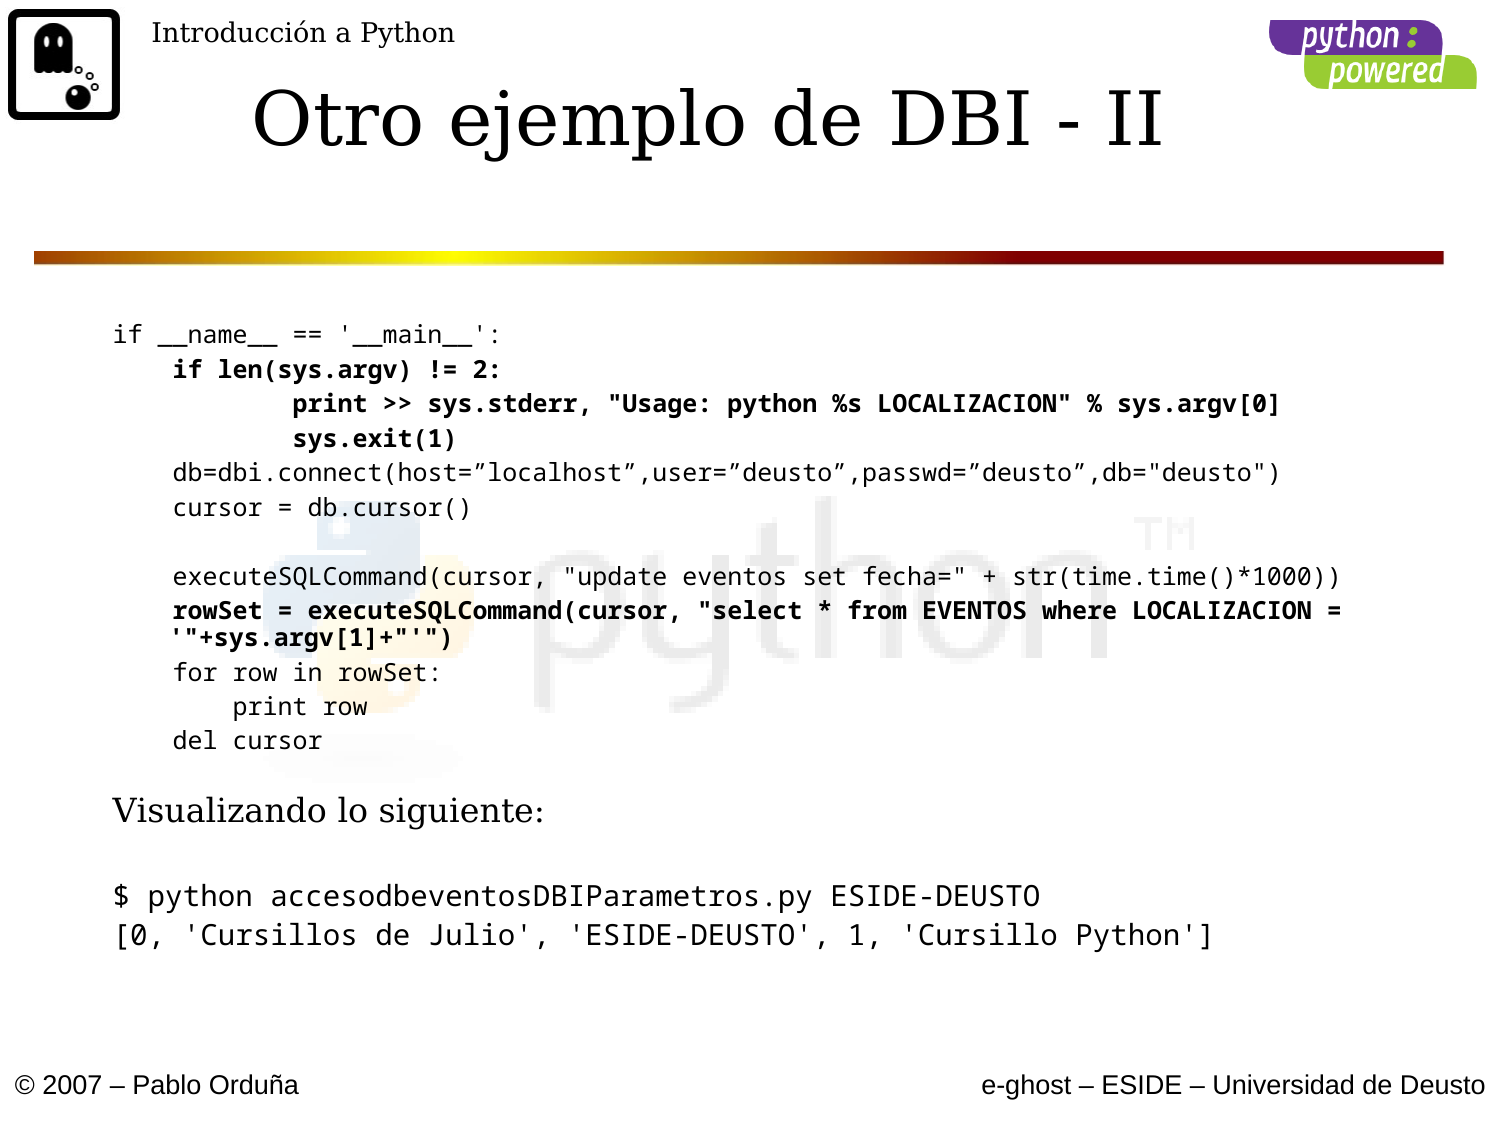

# Otro ejemplo de DBI - II
if __name__ == '__main__':
 if len(sys.argv) != 2:
 print >> sys.stderr, "Usage: python %s LOCALIZACION" % sys.argv[0]
 sys.exit(1)
 db=dbi.connect(host=”localhost”,user=”deusto”,passwd=”deusto”,db="deusto")
 cursor = db.cursor()
 executeSQLCommand(cursor, "update eventos set fecha=" + str(time.time()*1000))
 rowSet = executeSQLCommand(cursor, "select * from EVENTOS where LOCALIZACION = '"+sys.argv[1]+"'")
 for row in rowSet:
 print row
 del cursor
Visualizando lo siguiente:
$ python accesodbeventosDBIParametros.py ESIDE-DEUSTO
[0, 'Cursillos de Julio', 'ESIDE-DEUSTO', 1, 'Cursillo Python']